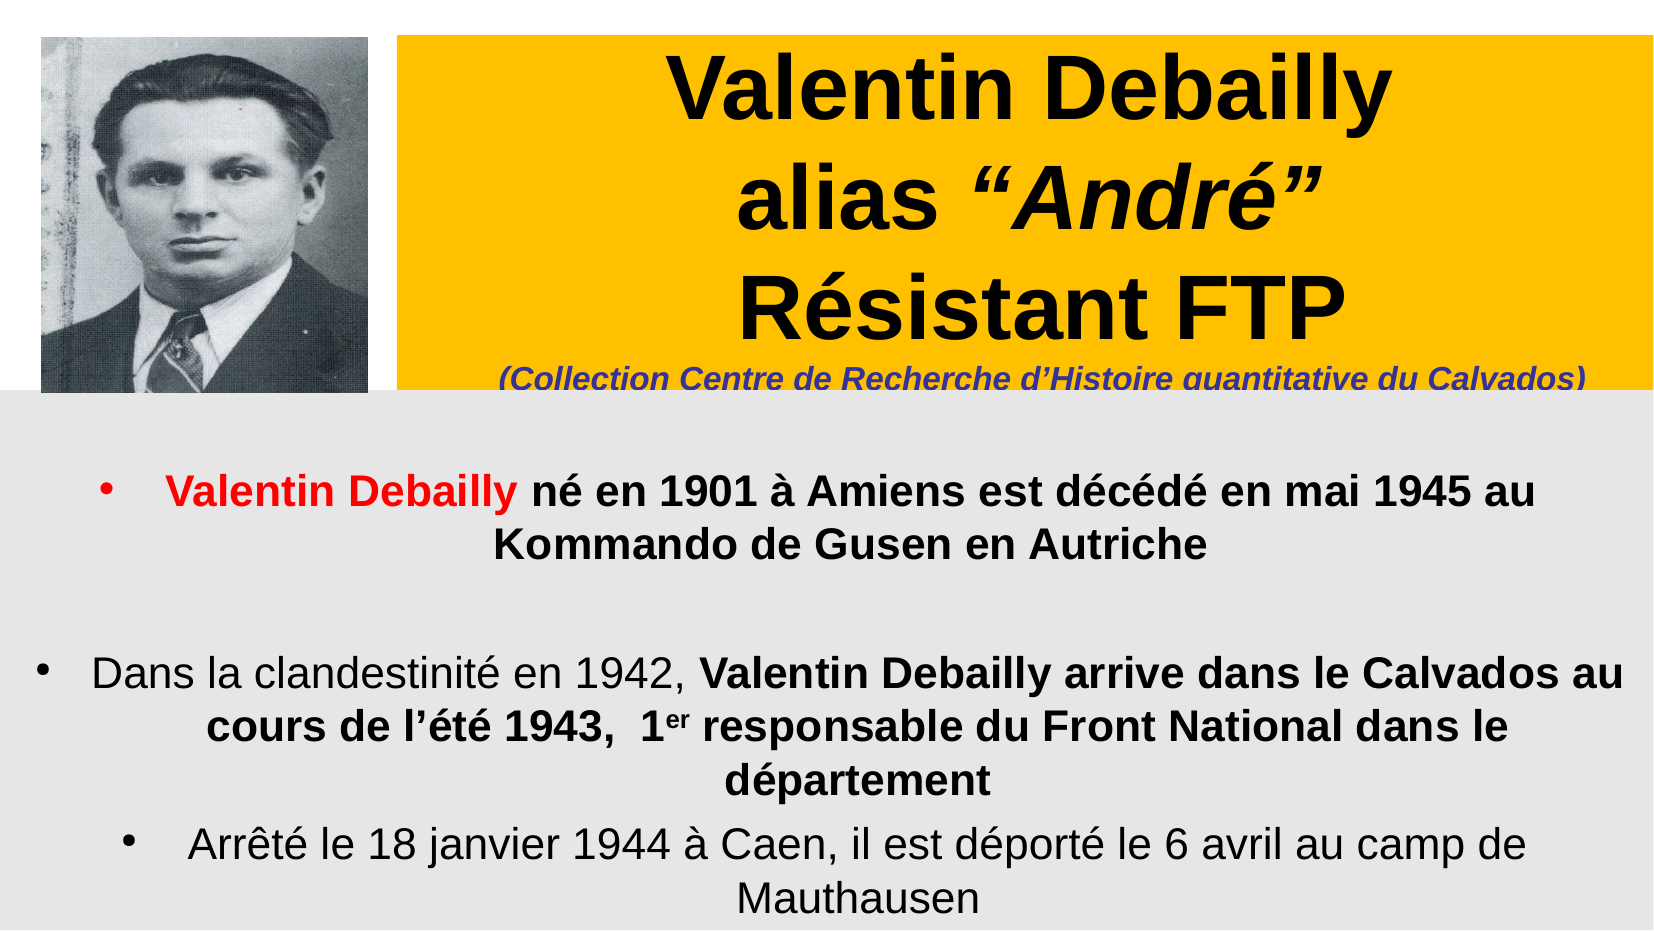

# Valentin Debailly alias “André” Résistant FTP (Collection Centre de Recherche d’Histoire quantitative du Calvados)
Valentin Debailly né en 1901 à Amiens est décédé en mai 1945 au Kommando de Gusen en Autriche
Dans la clandestinité en 1942, Valentin Debailly arrive dans le Calvados au cours de l’été 1943, 1er responsable du Front National dans le département
Arrêté le 18 janvier 1944 à Caen, il est déporté le 6 avril au camp de Mauthausen